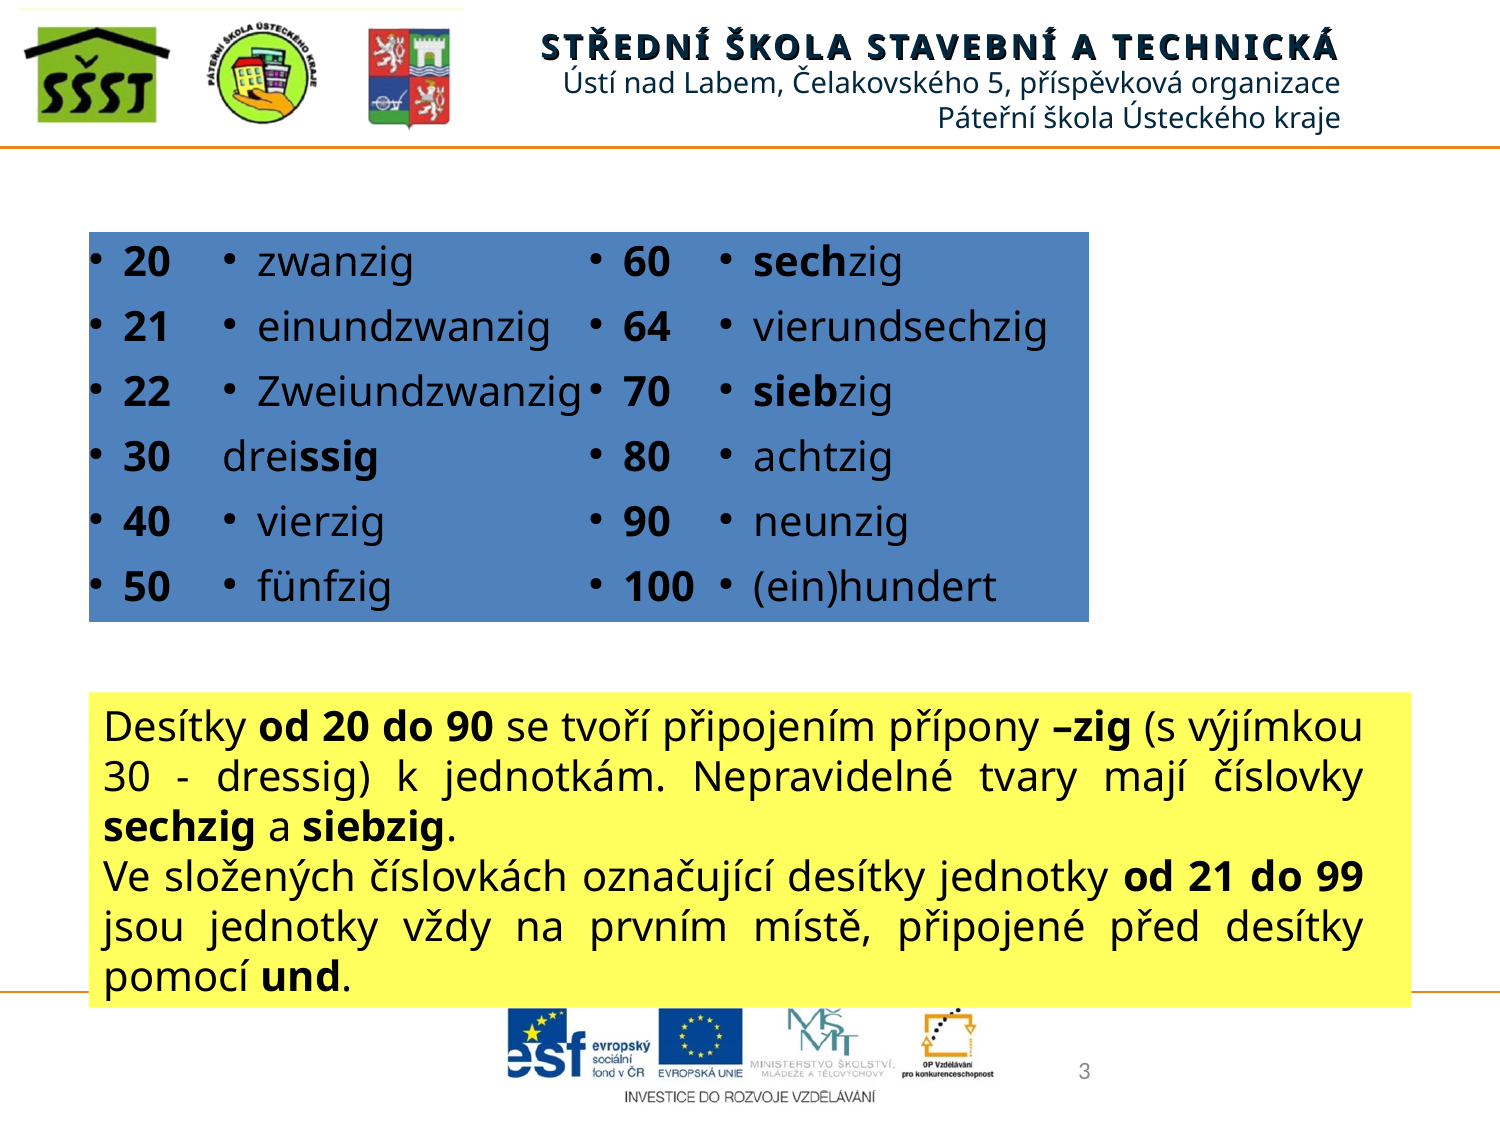

# STŘEDNÍ ŠKOLA STAVEBNÍ A TECHNICKÁ Ústí nad Labem, Čelakovského 5, příspěvková organizace Páteřní škola Ústeckého kraje
| 20 | zwanzig | 60 | sechzig |
| --- | --- | --- | --- |
| 21 | einundzwanzig | 64 | vierundsechzig |
| 22 | Zweiundzwanzig | 70 | siebzig |
| 30 | dreissig | 80 | achtzig |
| 40 | vierzig | 90 | neunzig |
| 50 | fünfzig | 100 | (ein)hundert |
Desítky od 20 do 90 se tvoří připojením přípony –zig (s výjímkou 30 - dressig) k jednotkám. Nepravidelné tvary mají číslovky sechzig a siebzig.
Ve složených číslovkách označující desítky jednotky od 21 do 99 jsou jednotky vždy na prvním místě, připojené před desítky pomocí und.